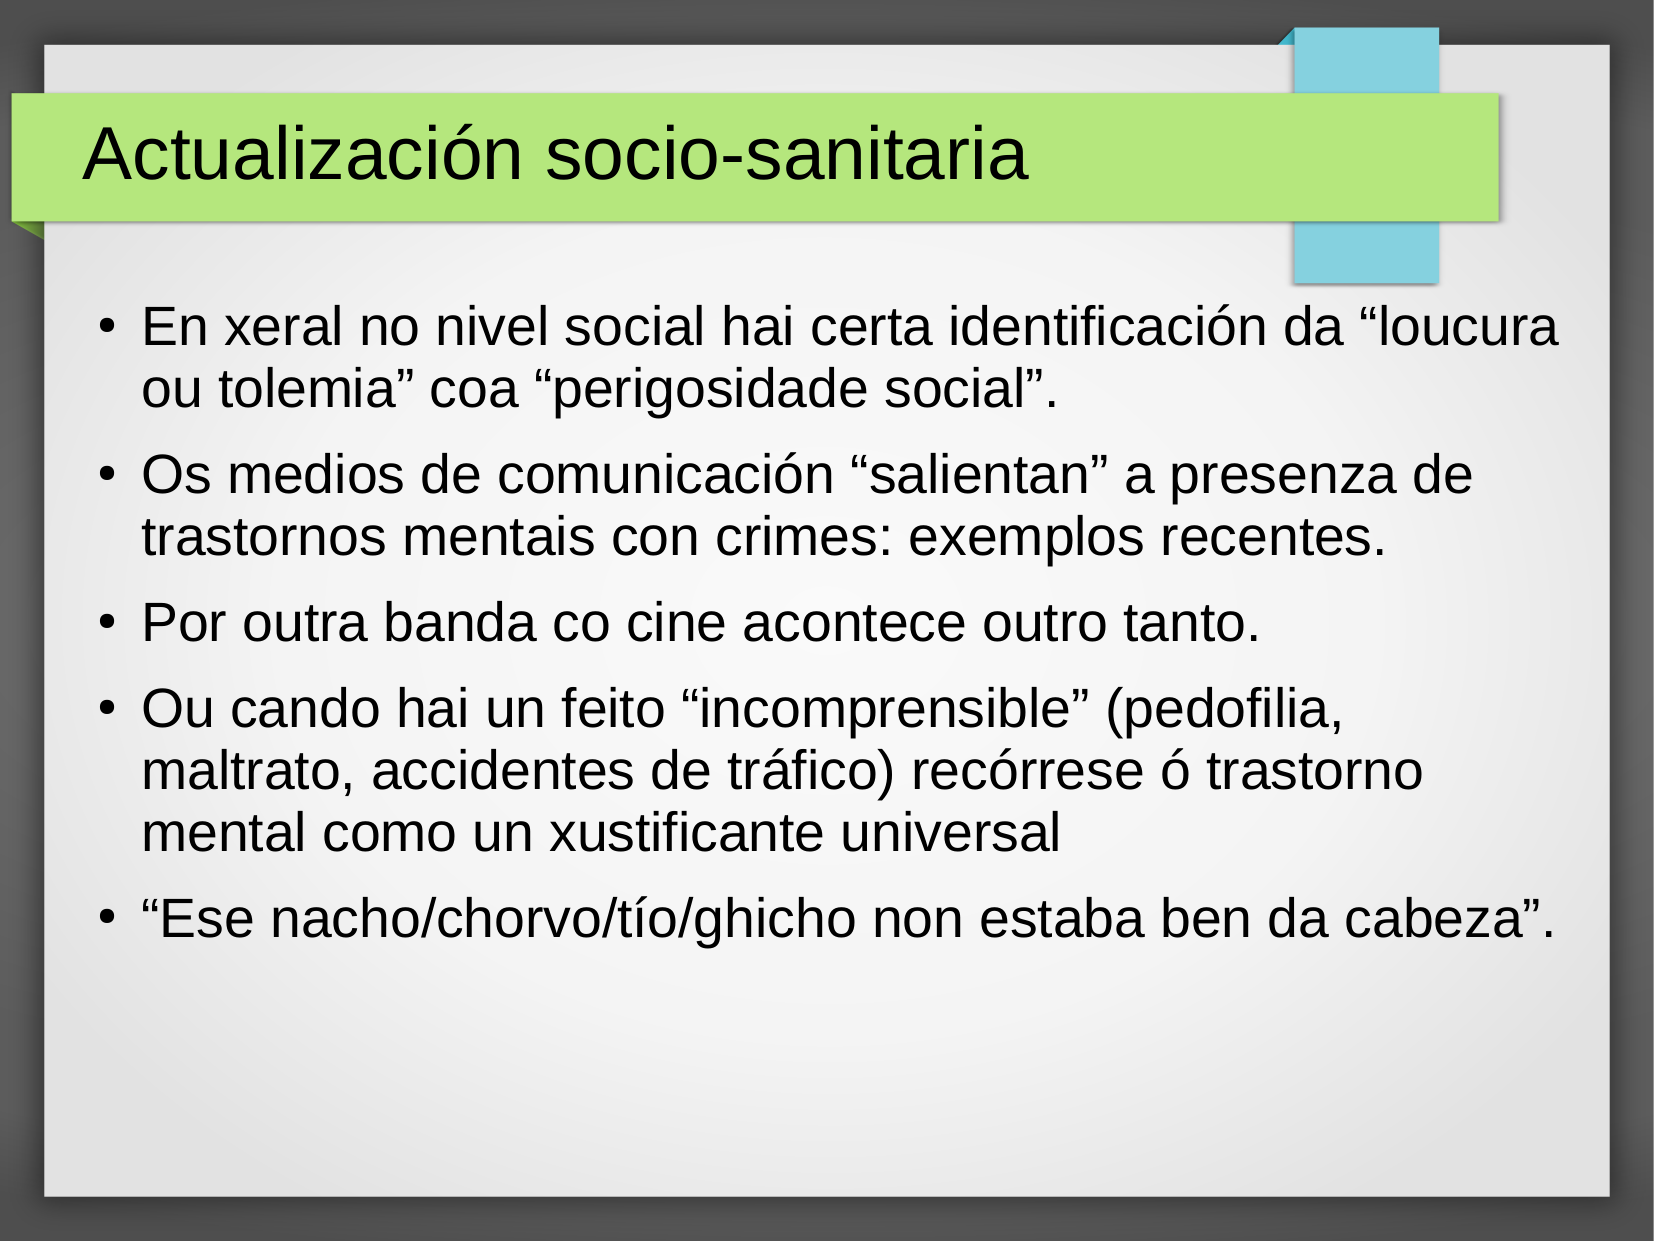

# Actualización socio-sanitaria
En xeral no nivel social hai certa identificación da “loucura ou tolemia” coa “perigosidade social”.
Os medios de comunicación “salientan” a presenza de trastornos mentais con crimes: exemplos recentes.
Por outra banda co cine acontece outro tanto.
Ou cando hai un feito “incomprensible” (pedofilia, maltrato, accidentes de tráfico) recórrese ó trastorno mental como un xustificante universal
“Ese nacho/chorvo/tío/ghicho non estaba ben da cabeza”.